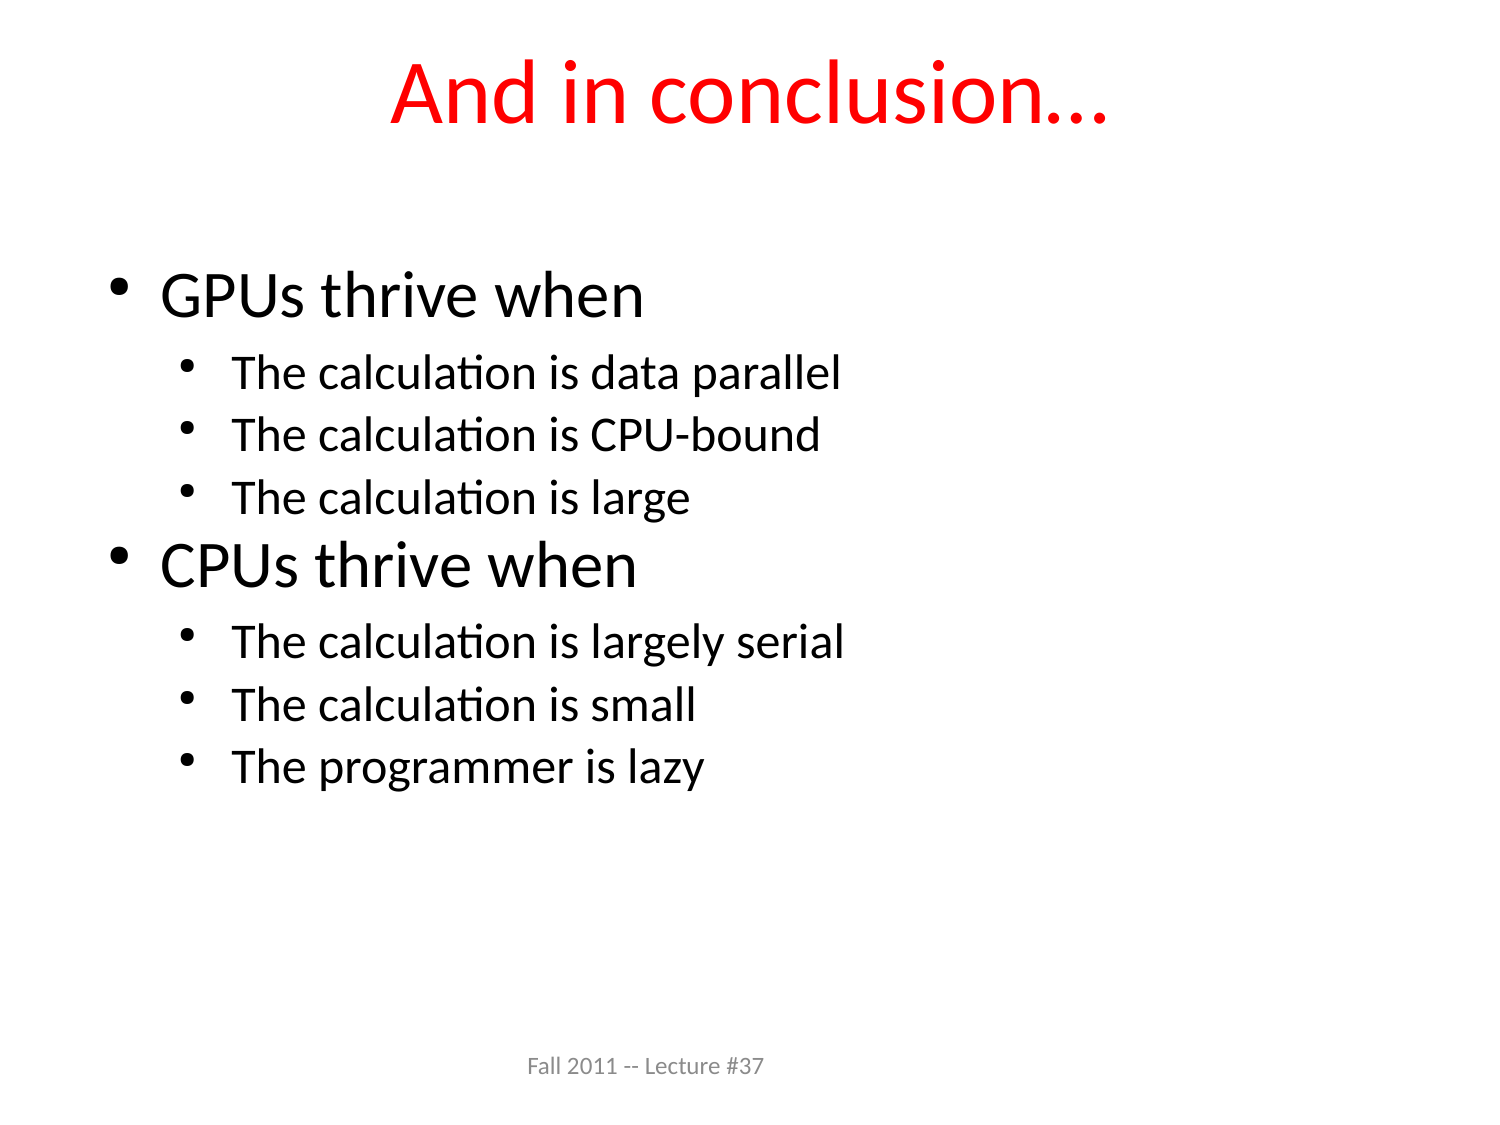

# And in conclusion…
GPUs thrive when
The calculation is data parallel
The calculation is CPU-bound
The calculation is large
CPUs thrive when
The calculation is largely serial
The calculation is small
The programmer is lazy